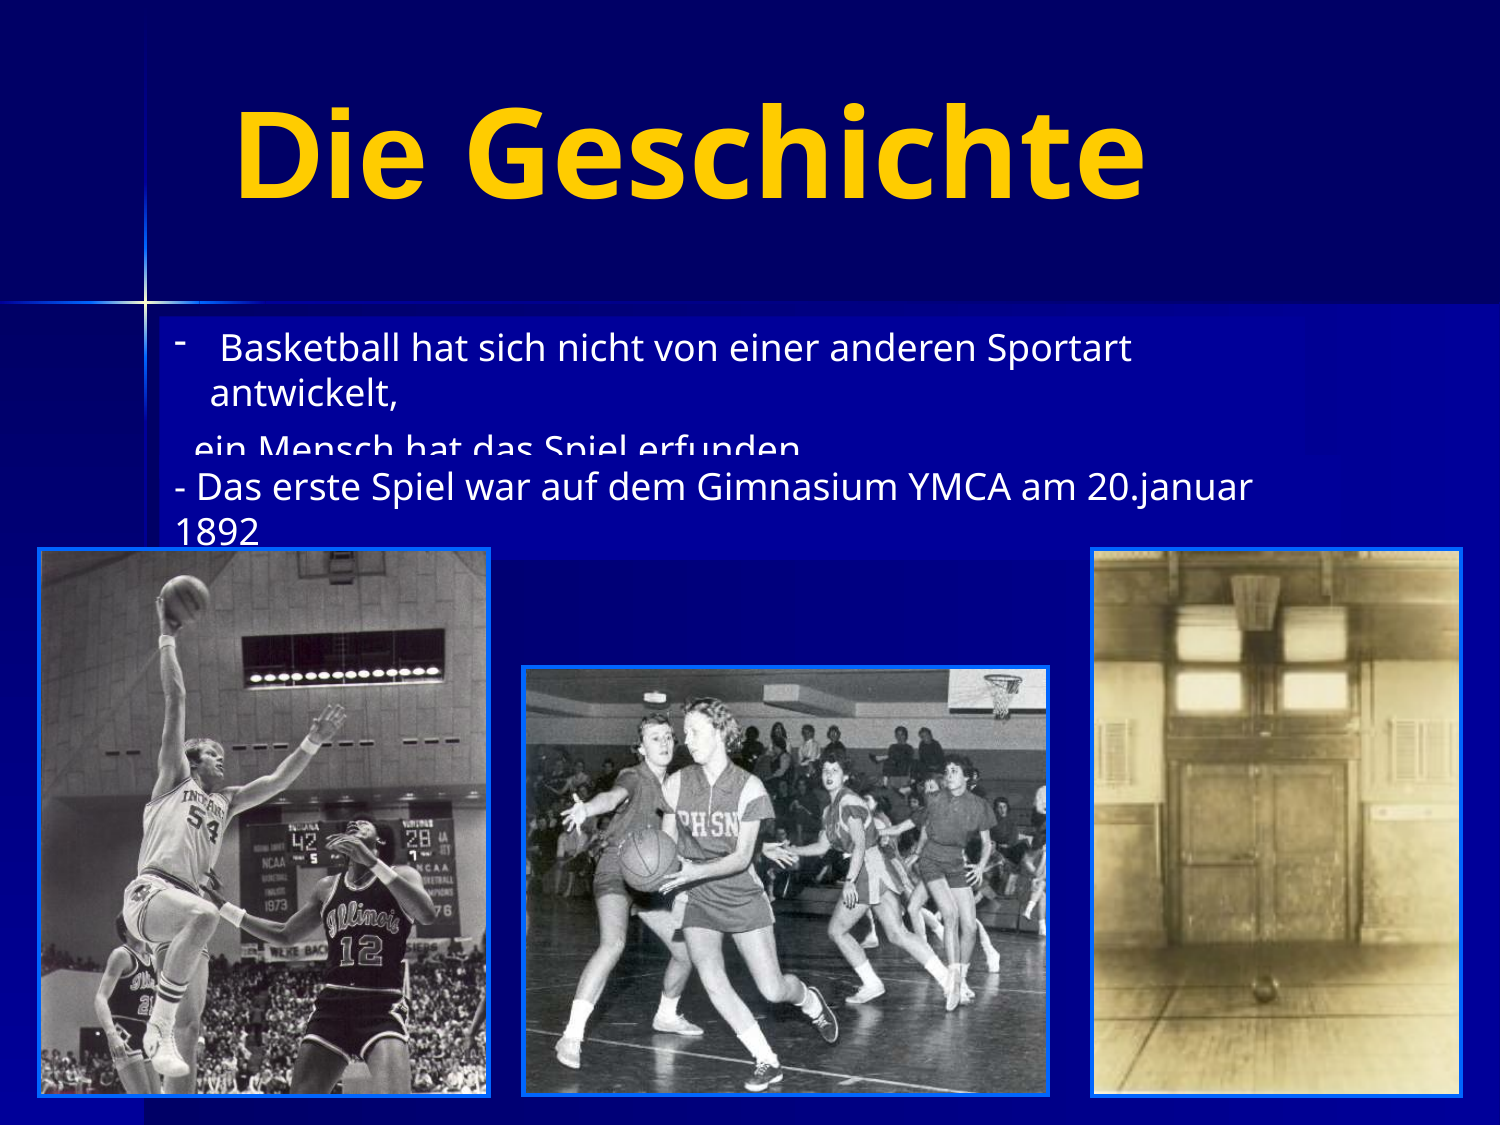

Die Geschichte
 Basketball hat sich nicht von einer anderen Sportart antwickelt,
 ein Mensch hat das Spiel erfunden.
- Das erste Spiel war auf dem Gimnasium YMCA am 20.januar 1892